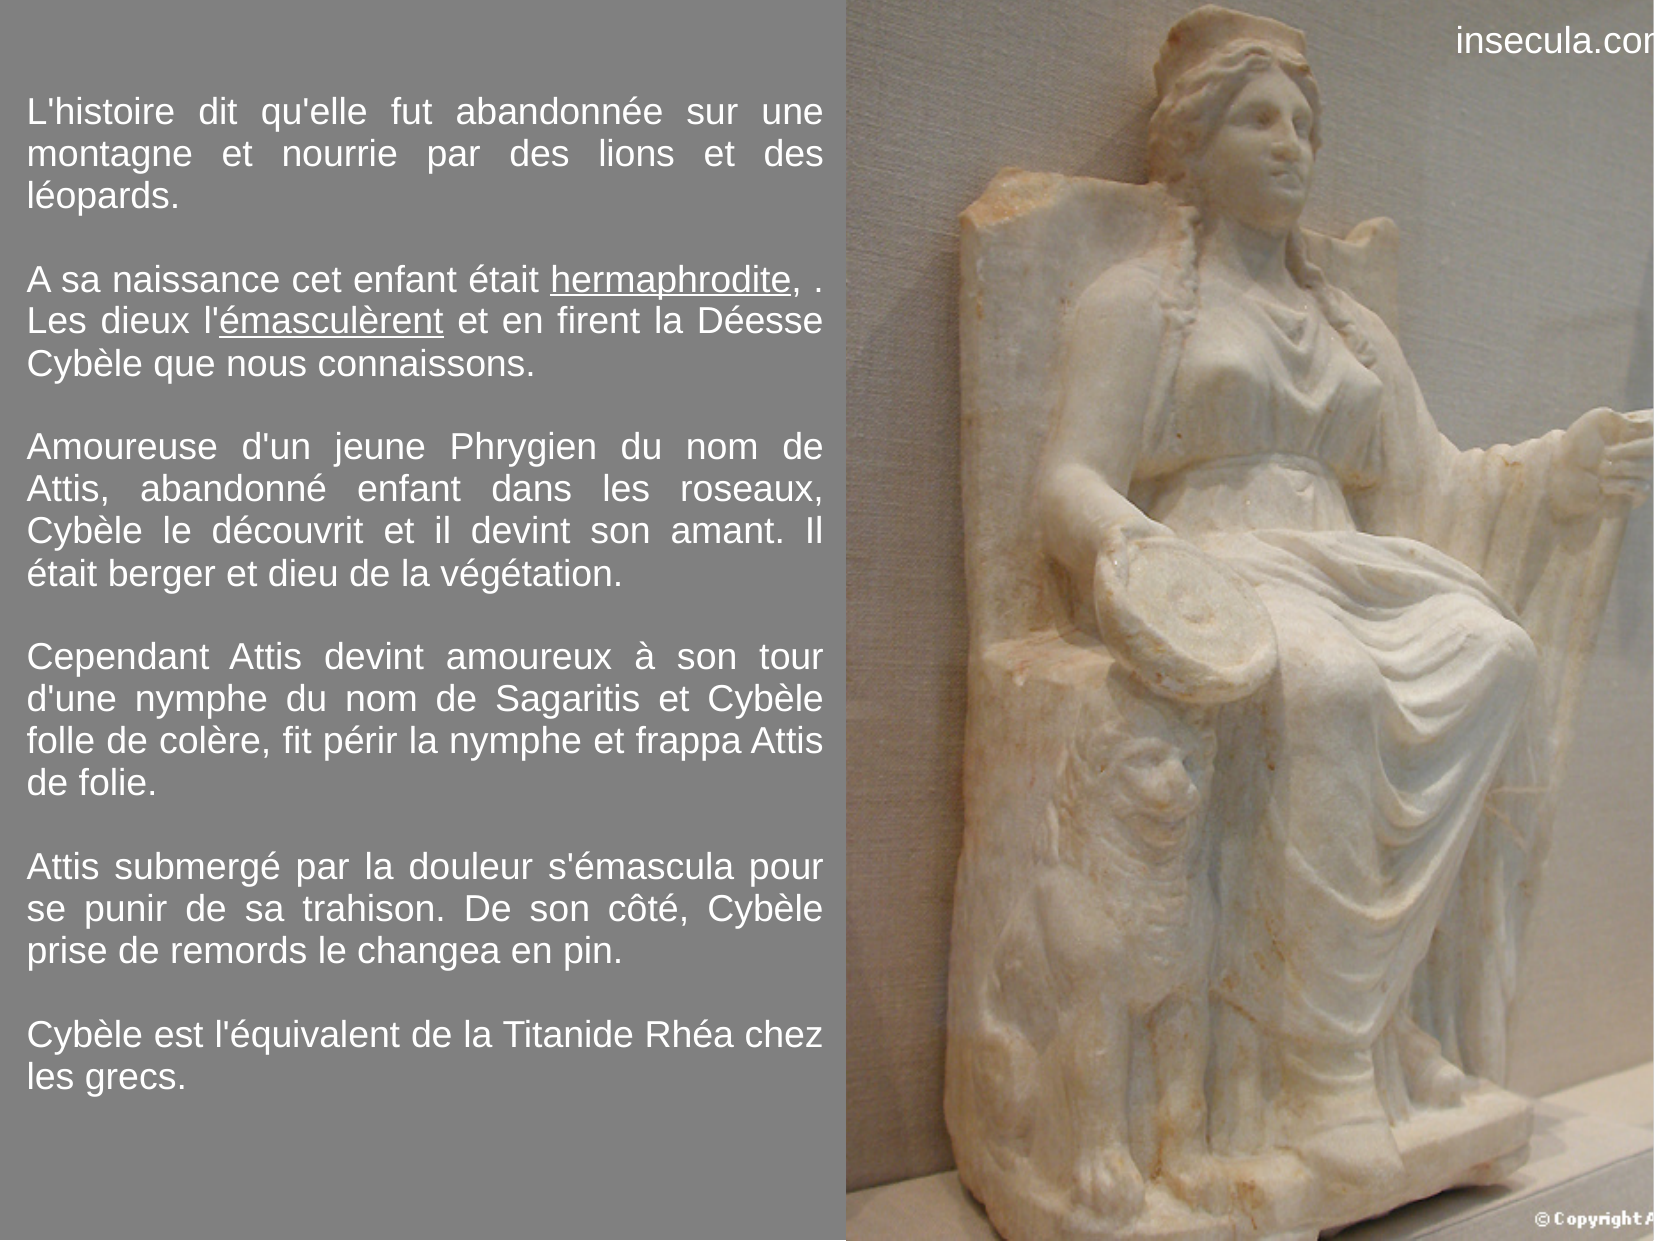

insecula.com
L'histoire dit qu'elle fut abandonnée sur une montagne et nourrie par des lions et des léopards.
A sa naissance cet enfant était hermaphrodite, . Les dieux l'émasculèrent et en firent la Déesse Cybèle que nous connaissons.
Amoureuse d'un jeune Phrygien du nom de Attis, abandonné enfant dans les roseaux, Cybèle le découvrit et il devint son amant. Il était berger et dieu de la végétation.
Cependant Attis devint amoureux à son tour d'une nymphe du nom de Sagaritis et Cybèle folle de colère, fit périr la nymphe et frappa Attis de folie.
Attis submergé par la douleur s'émascula pour se punir de sa trahison. De son côté, Cybèle prise de remords le changea en pin.
Cybèle est l'équivalent de la Titanide Rhéa chez les grecs.